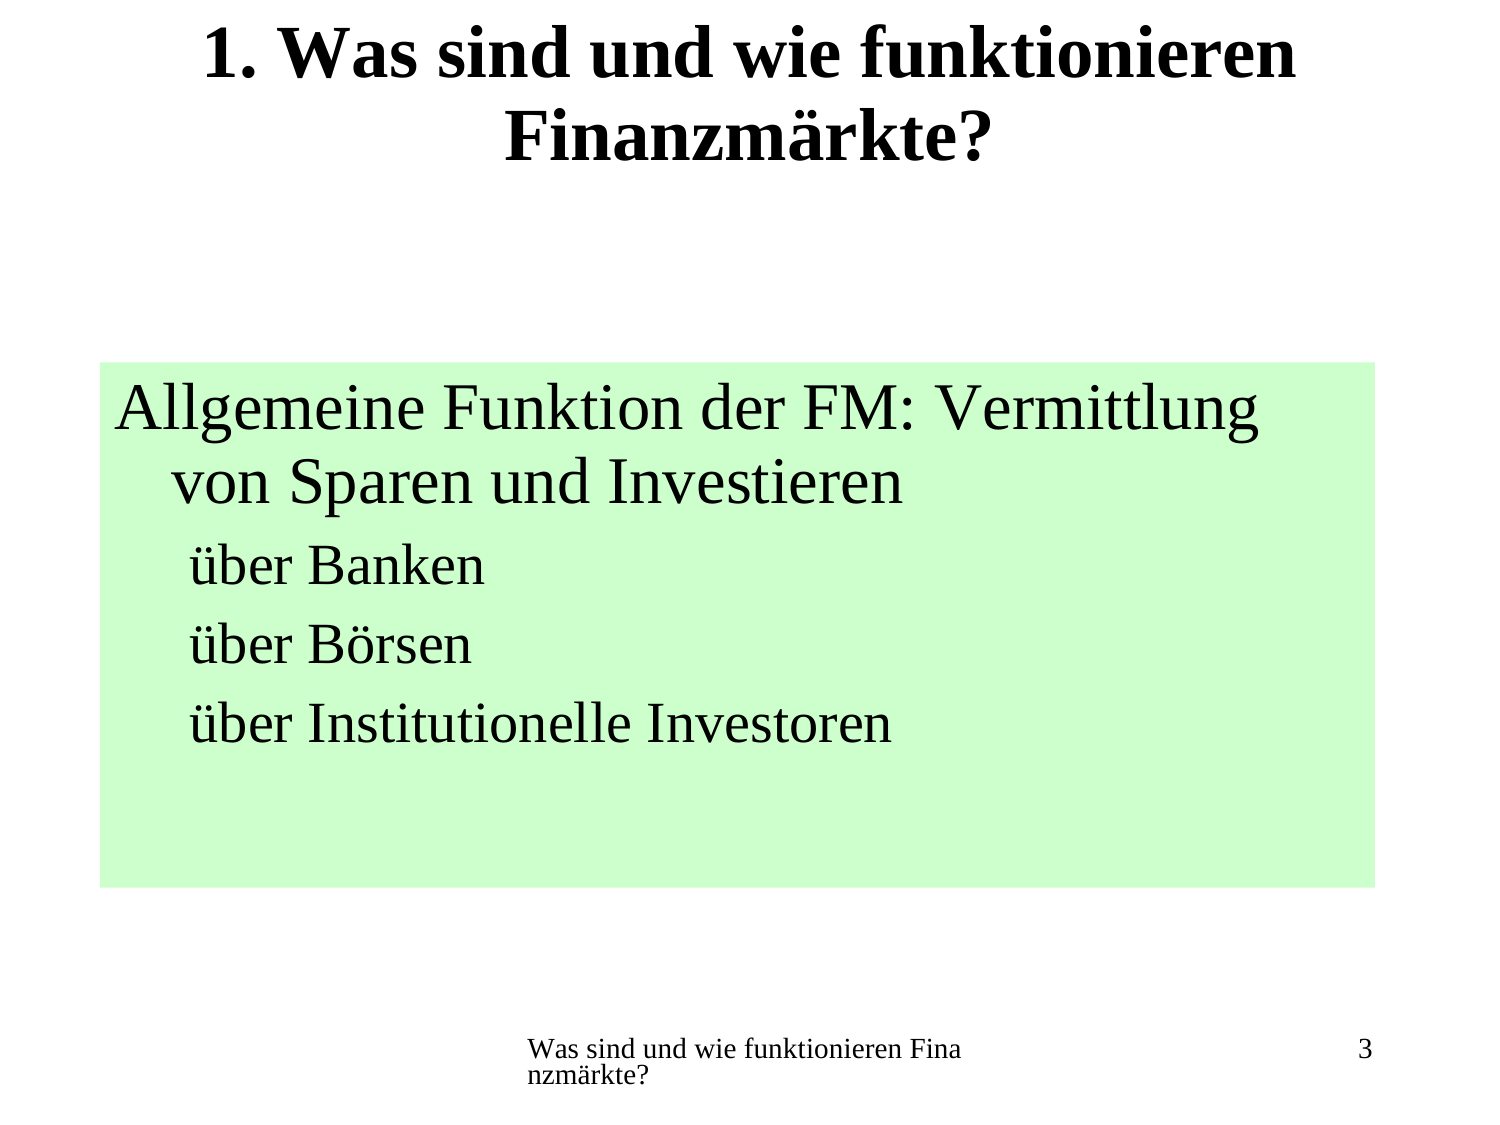

# 1. Was sind und wie funktionieren Finanzmärkte?
Allgemeine Funktion der FM: Vermittlung von Sparen und Investieren
über Banken
über Börsen
über Institutionelle Investoren
Was sind und wie funktionieren Finanzmärkte?
3